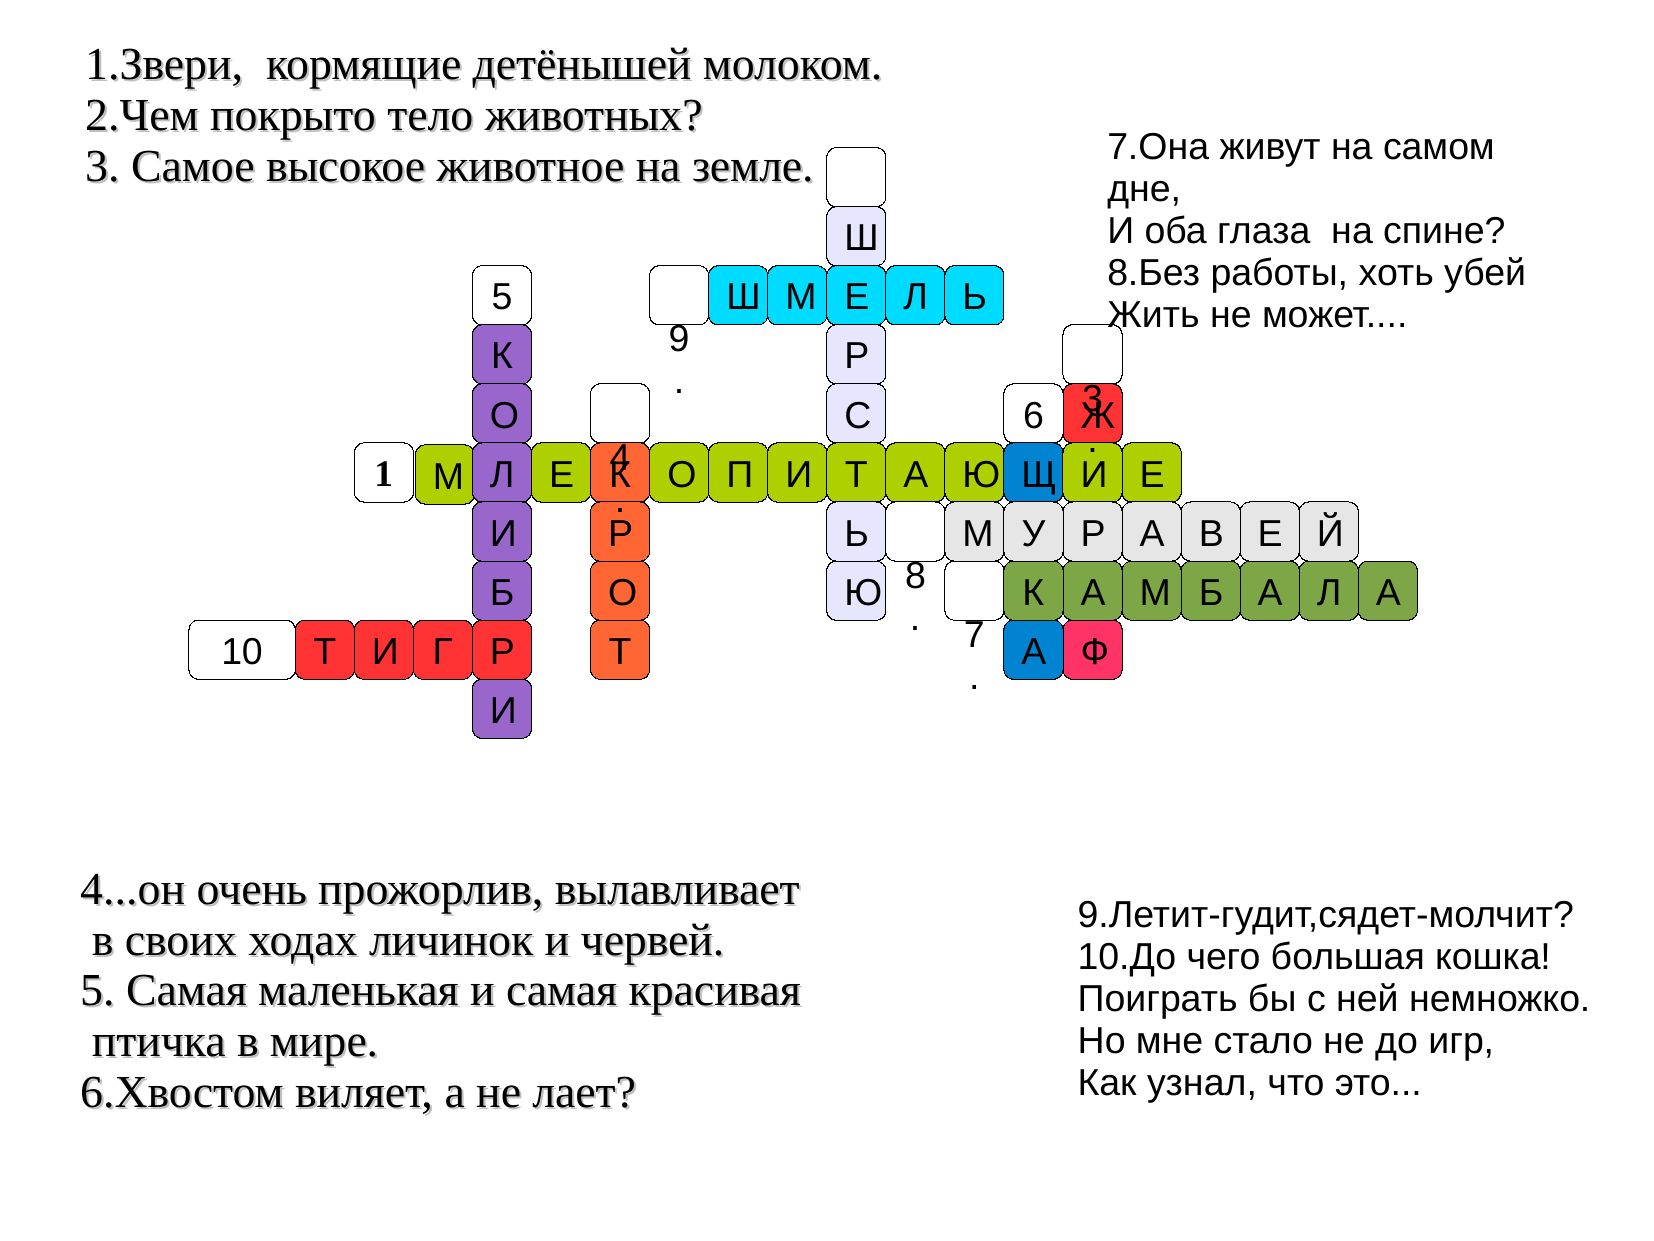

1.Звери, кормящие детёнышей молоком.
2.Чем покрыто тело животных?
3. Самое высокое животное на земле.
7.Она живут на самом дне,
И оба глаза на спине?
8.Без работы, хоть убей
Жить не может....
2.
Ш
5
9.
Ш
М
Е
Л
Ь
К
Р
3.
О
4.
С
6
Ж
1
Л
Е
К
О
П
И
Т
А
Ю
Щ
И
Е
М
И
Р
Ь
8.
М
У
Р
А
В
Е
Й
Б
О
Ю
7.
К
А
М
Б
А
Л
А
10
Т
И
Г
Р
Т
А
Ф
И
4...он очень прожорлив, вылавливает
 в своих ходах личинок и червей.
5. Самая маленькая и самая красивая
 птичка в мире.
6.Хвостом виляет, а не лает?
9.Летит-гудит,сядет-молчит?
10.До чего большая кошка!
Поиграть бы с ней немножко.
Но мне стало не до игр,
Как узнал, что это...